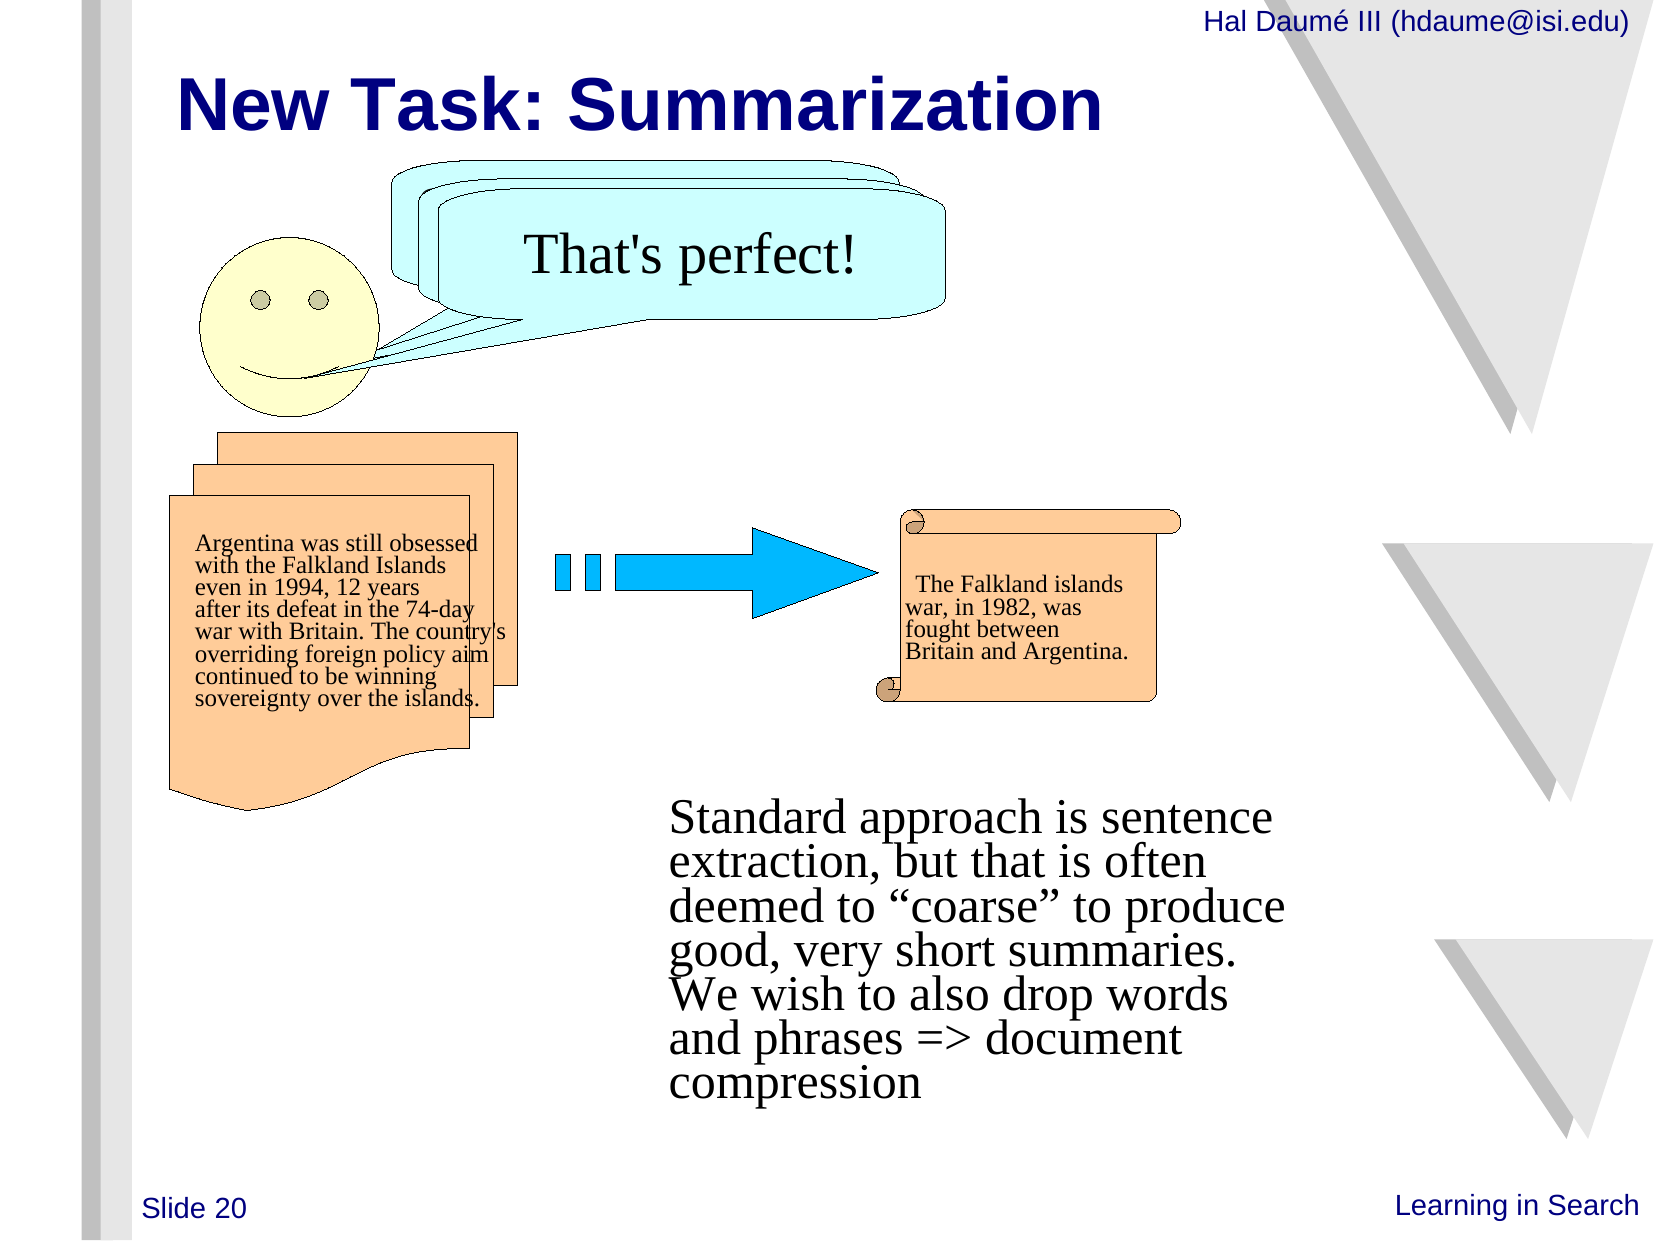

# New Task: Summarization
Give me information about
the Falkland islands war
That's too much
information to read!
That's perfect!
Argentina was still obsessed
with the Falkland Islands
even in 1994, 12 years
after its defeat in the 74-day
war with Britain. The country's
overriding foreign policy aim
continued to be winning
sovereignty over the islands.
The Falkland islands
war, in 1982, was
fought between
Britain and Argentina.
Standard approach is sentence extraction, but that is often deemed to “coarse” to produce
good, very short summaries. We wish to also drop words and phrases => document compression